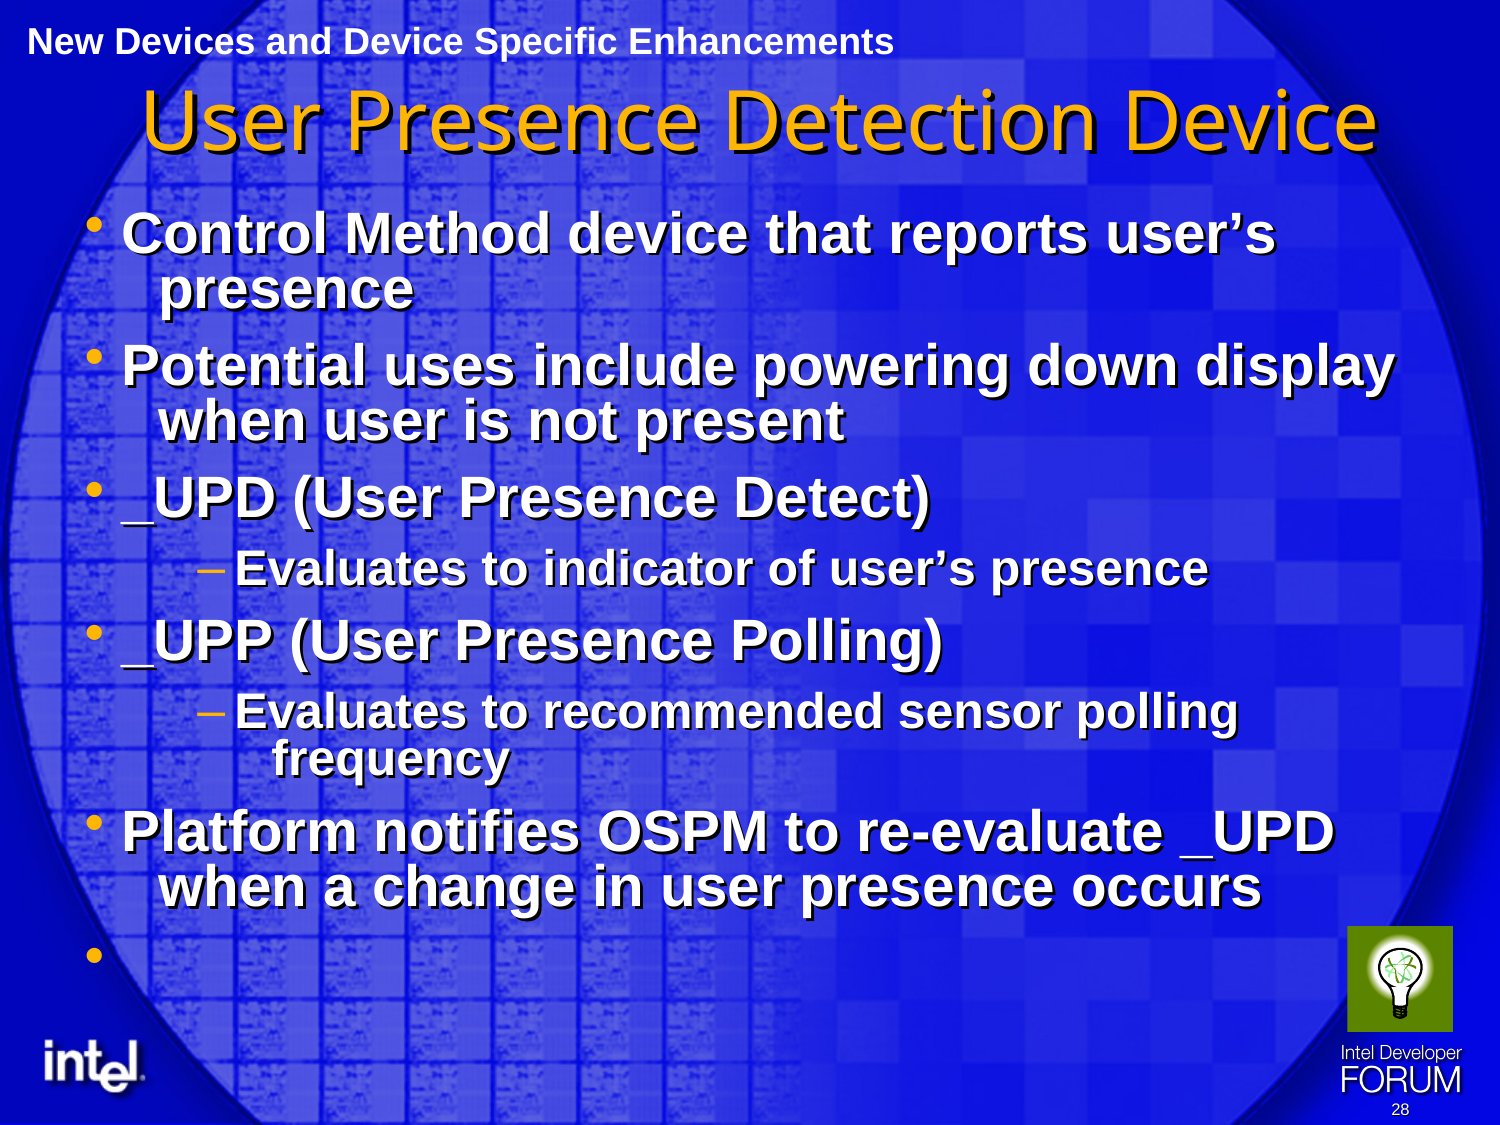

New Devices and Device Specific Enhancements
# User Presence Detection Device
Control Method device that reports user’s presence
Potential uses include powering down display when user is not present
_UPD (User Presence Detect)
Evaluates to indicator of user’s presence
_UPP (User Presence Polling)
Evaluates to recommended sensor polling frequency
Platform notifies OSPM to re-evaluate _UPD when a change in user presence occurs